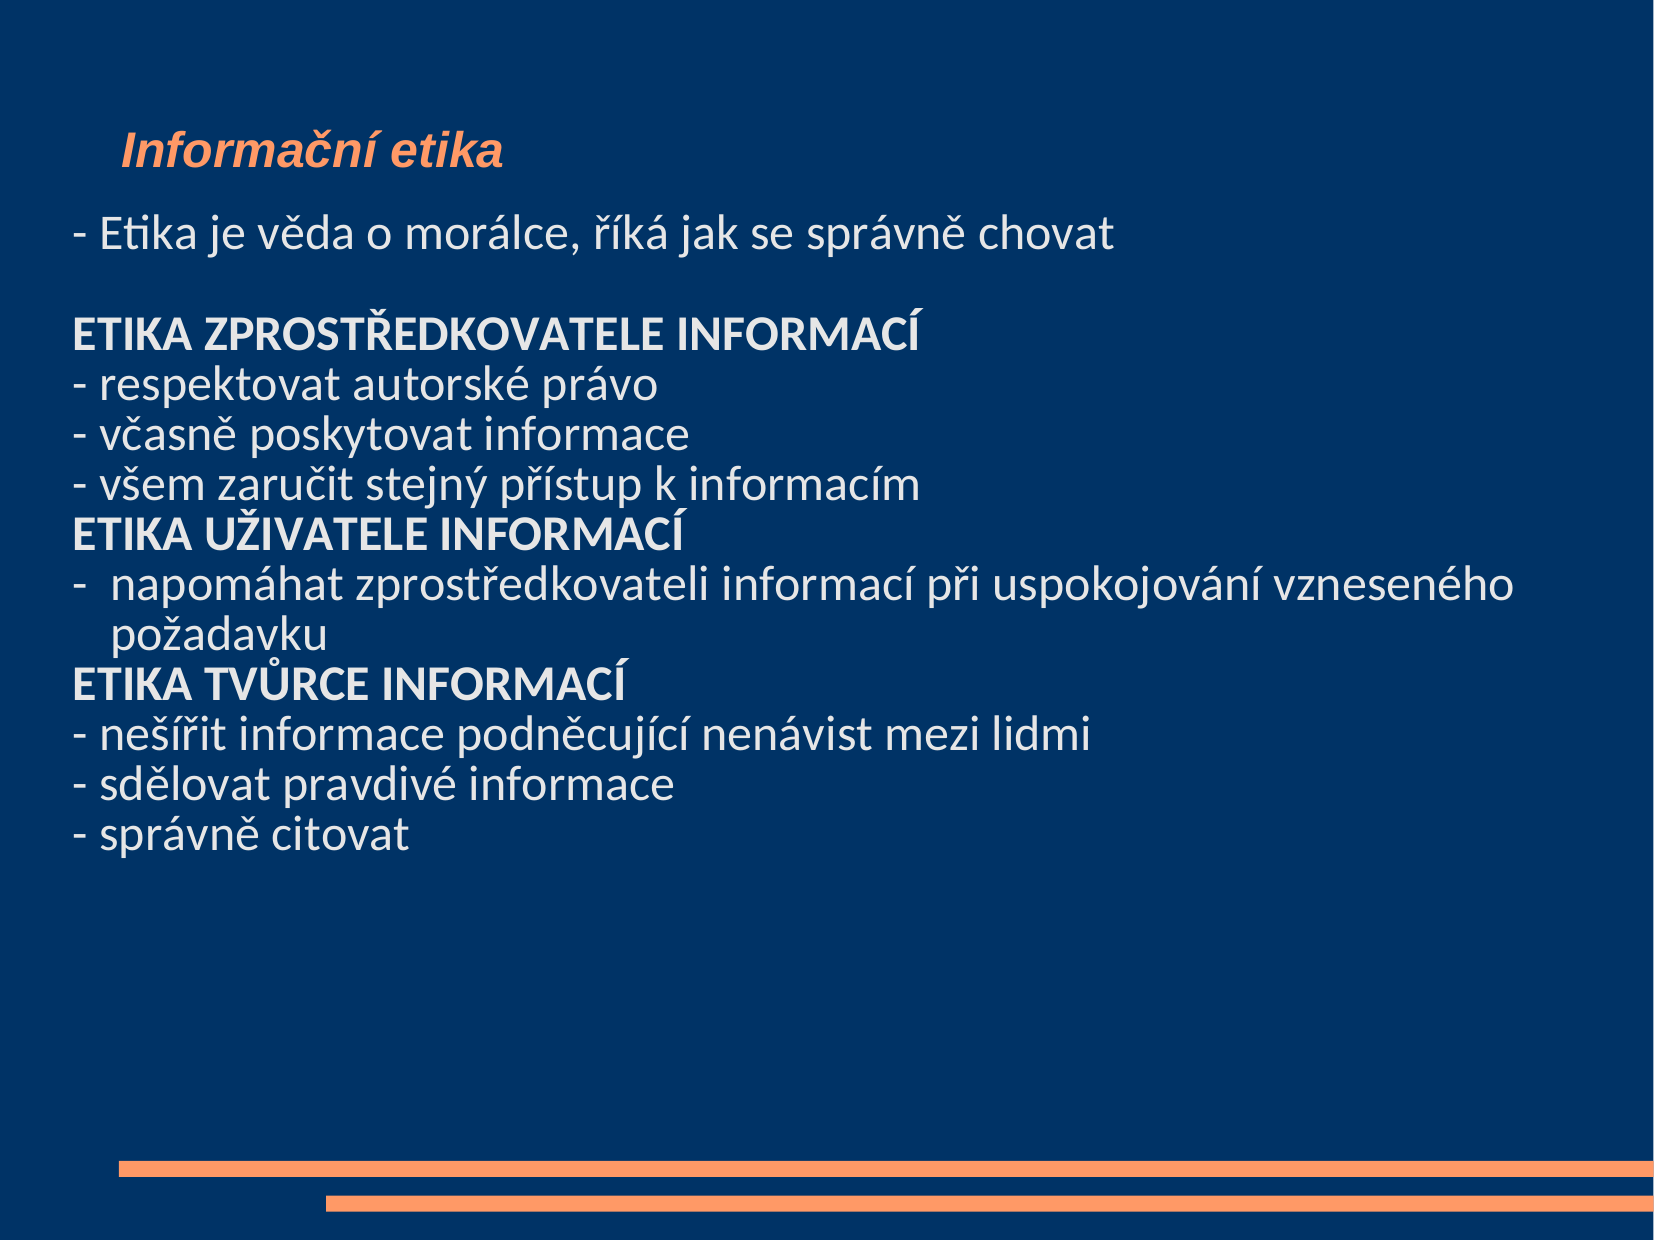

# Informační etika
- Etika je věda o morálce, říká jak se správně chovat
ETIKA ZPROSTŘEDKOVATELE INFORMACÍ
- respektovat autorské právo
- včasně poskytovat informace
- všem zaručit stejný přístup k informacím
ETIKA UŽIVATELE INFORMACÍ
- napomáhat zprostředkovateli informací při uspokojování vzneseného požadavku
ETIKA TVŮRCE INFORMACÍ
- nešířit informace podněcující nenávist mezi lidmi
- sdělovat pravdivé informace
- správně citovat